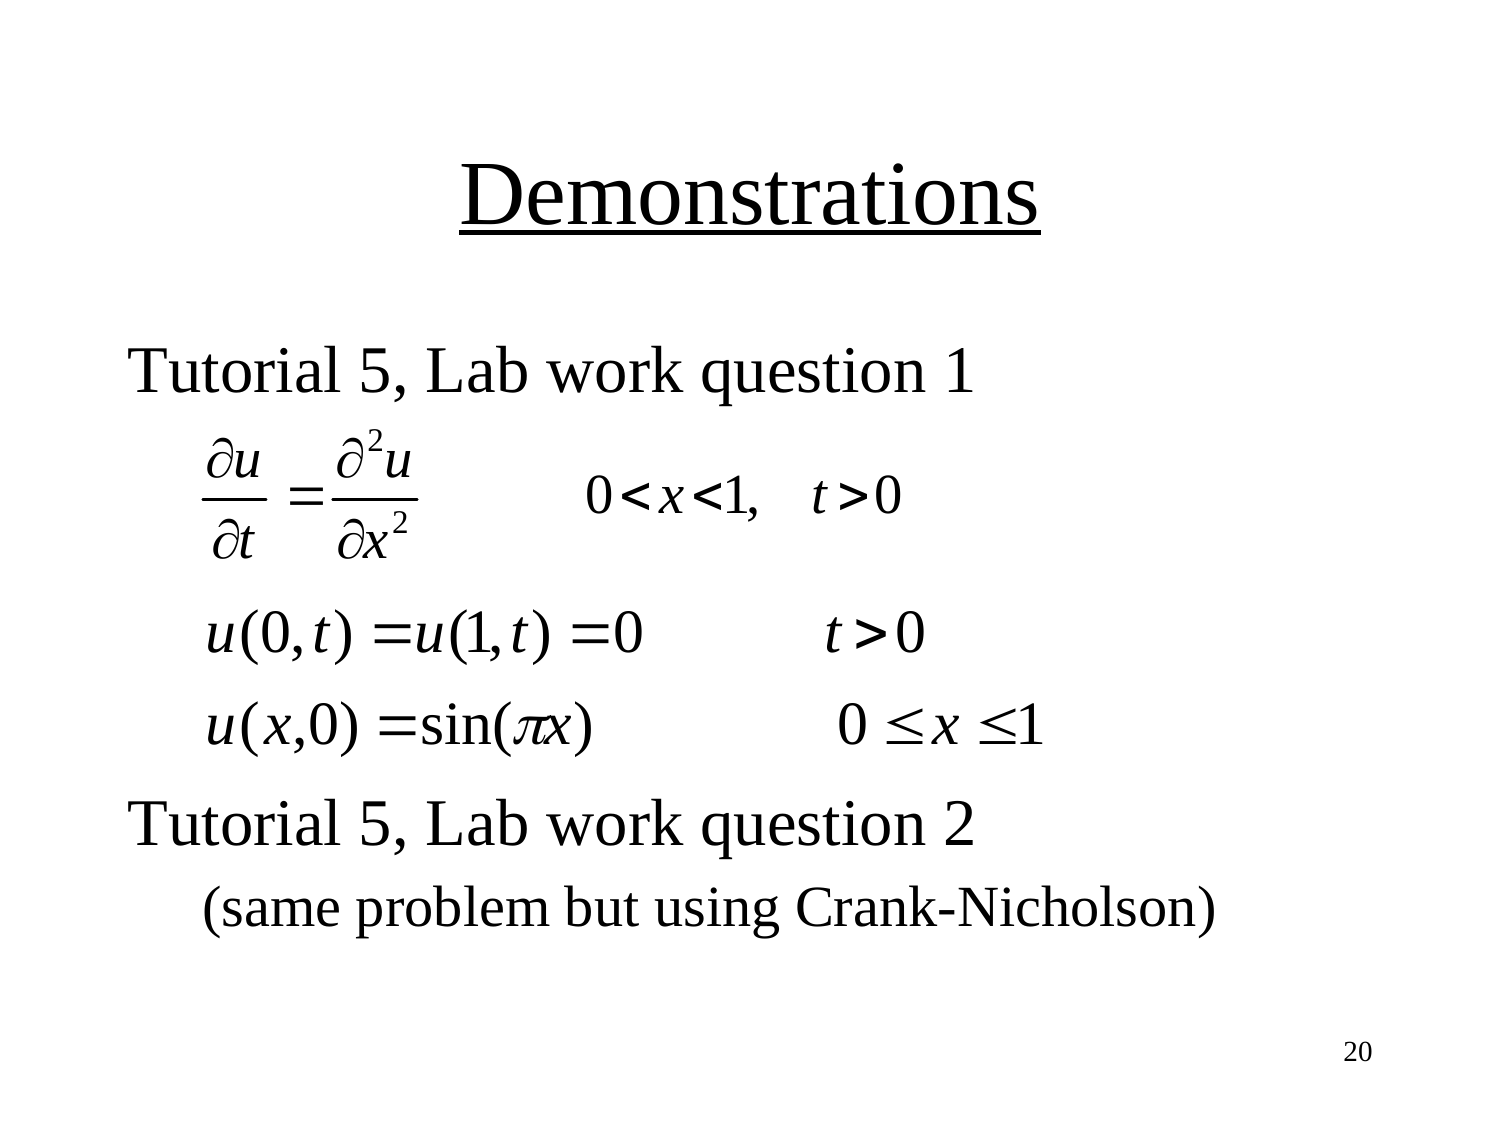

# Demonstrations
Tutorial 5, Lab work question 1
Tutorial 5, Lab work question 2
(same problem but using Crank-Nicholson)